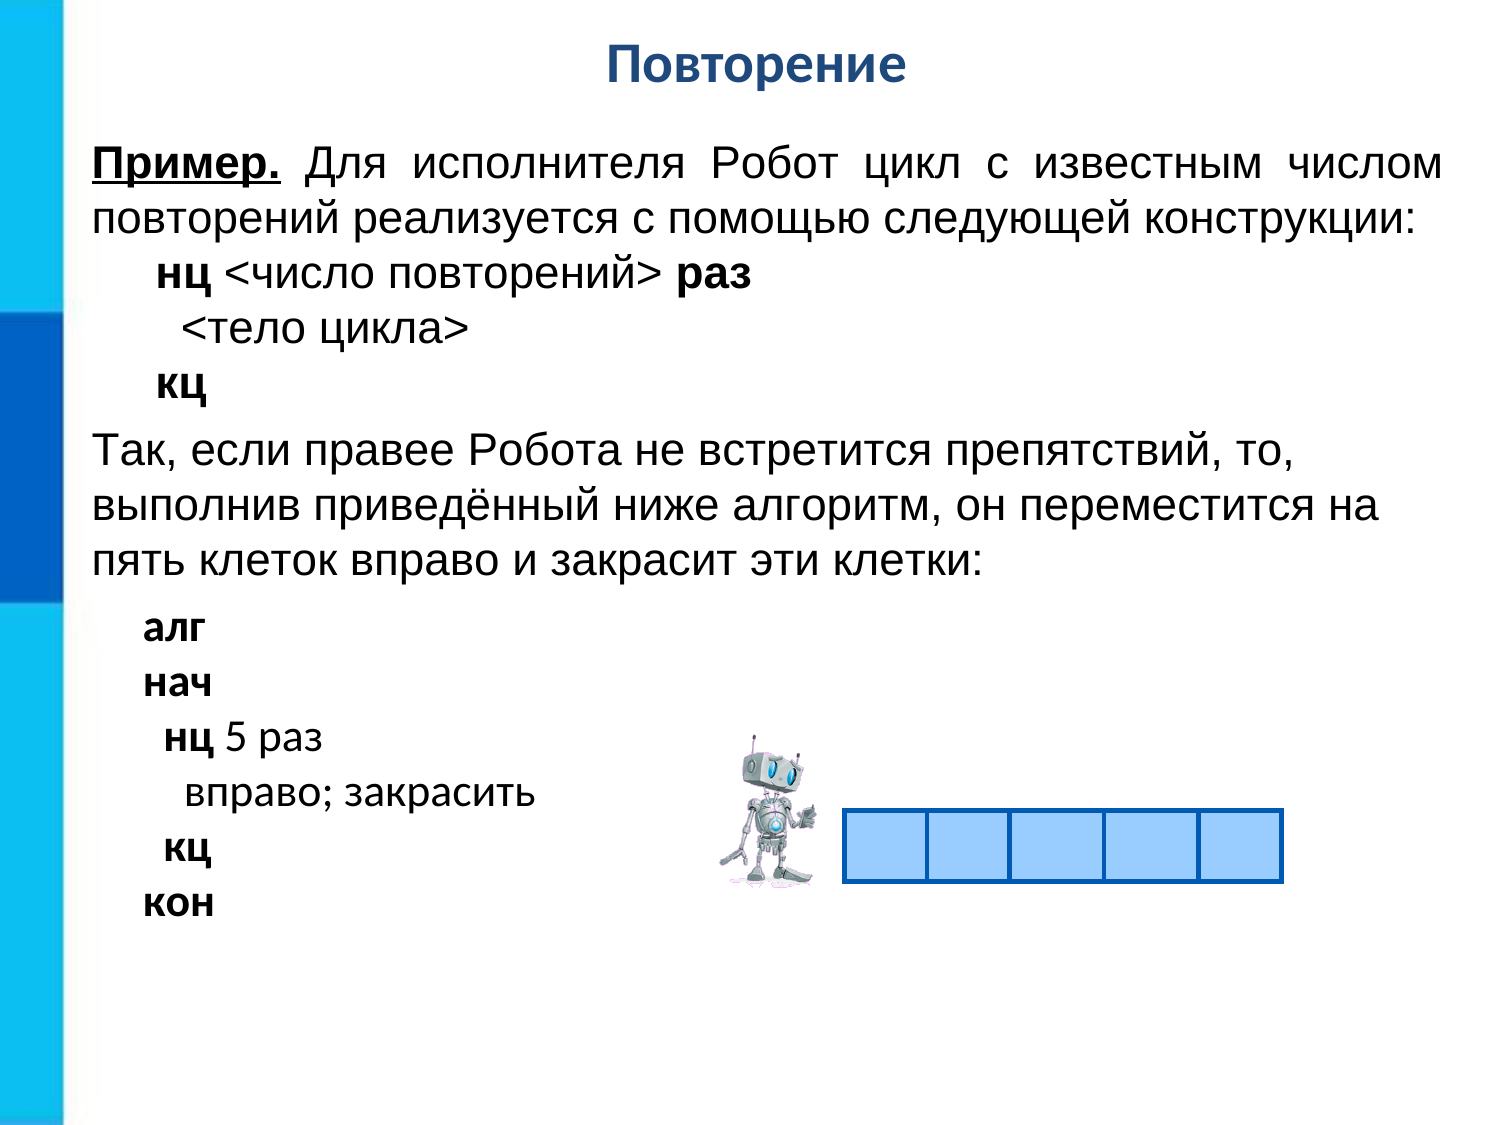

Повторение
Пример. Для исполнителя Робот цикл с известным числом повторений реализуется с помощью следующей конструкции:
 нц <число повторений> раз
 <тело цикла>
 кц
Так, если правее Робота не встретится препятствий, то, выполнив приведённый ниже алгоритм, он переместится на пять клеток вправо и закрасит эти клетки:
 алг
 нач
 нц 5 раз
 вправо; закрасить
 кц
 кон